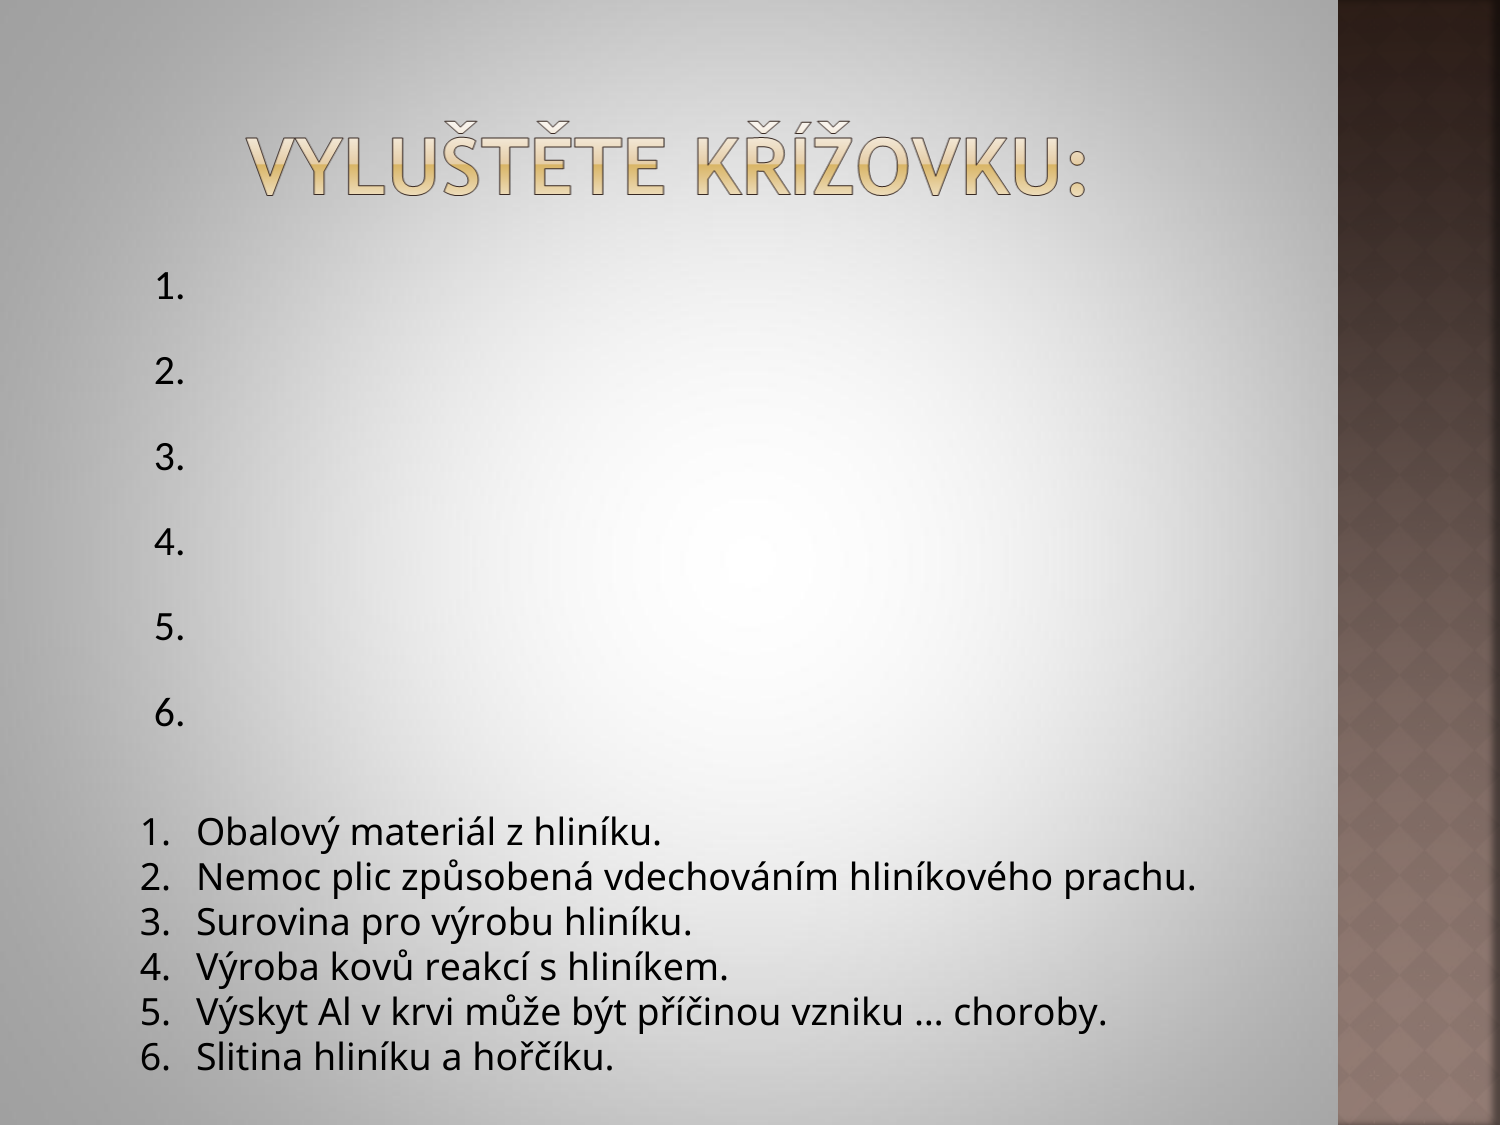

| 1. | | | | | | | | | | | | | | | |
| --- | --- | --- | --- | --- | --- | --- | --- | --- | --- | --- | --- | --- | --- | --- | --- |
| 2. | | | | | | | | | | | | | | | |
| 3. | | | | | | | | | | | | | | | |
| 4. | | | | | | | | | | | | | | | |
| 5. | | | | | | | | | | | | | | | |
| 6. | | | | | | | | | | | | | | | |
Obalový materiál z hliníku.
Nemoc plic způsobená vdechováním hliníkového prachu.
Surovina pro výrobu hliníku.
Výroba kovů reakcí s hliníkem.
Výskyt Al v krvi může být příčinou vzniku … choroby.
Slitina hliníku a hořčíku.